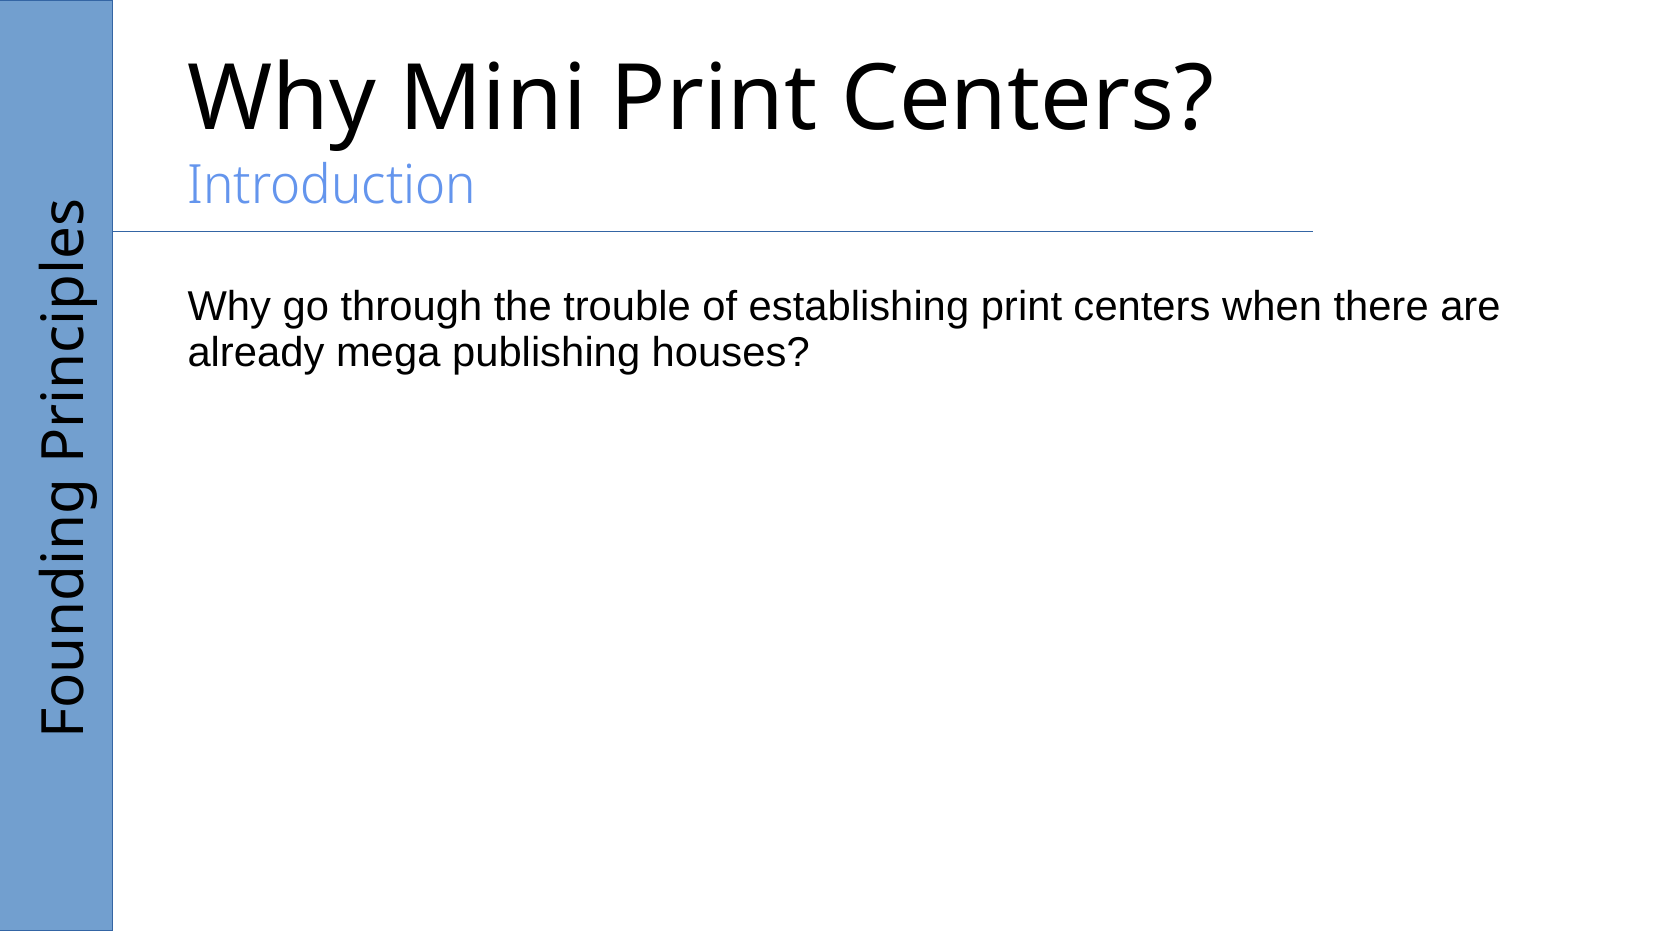

# Why Mini Print Centers?
Introduction
Why go through the trouble of establishing print centers when there are already mega publishing houses?
Founding Principles